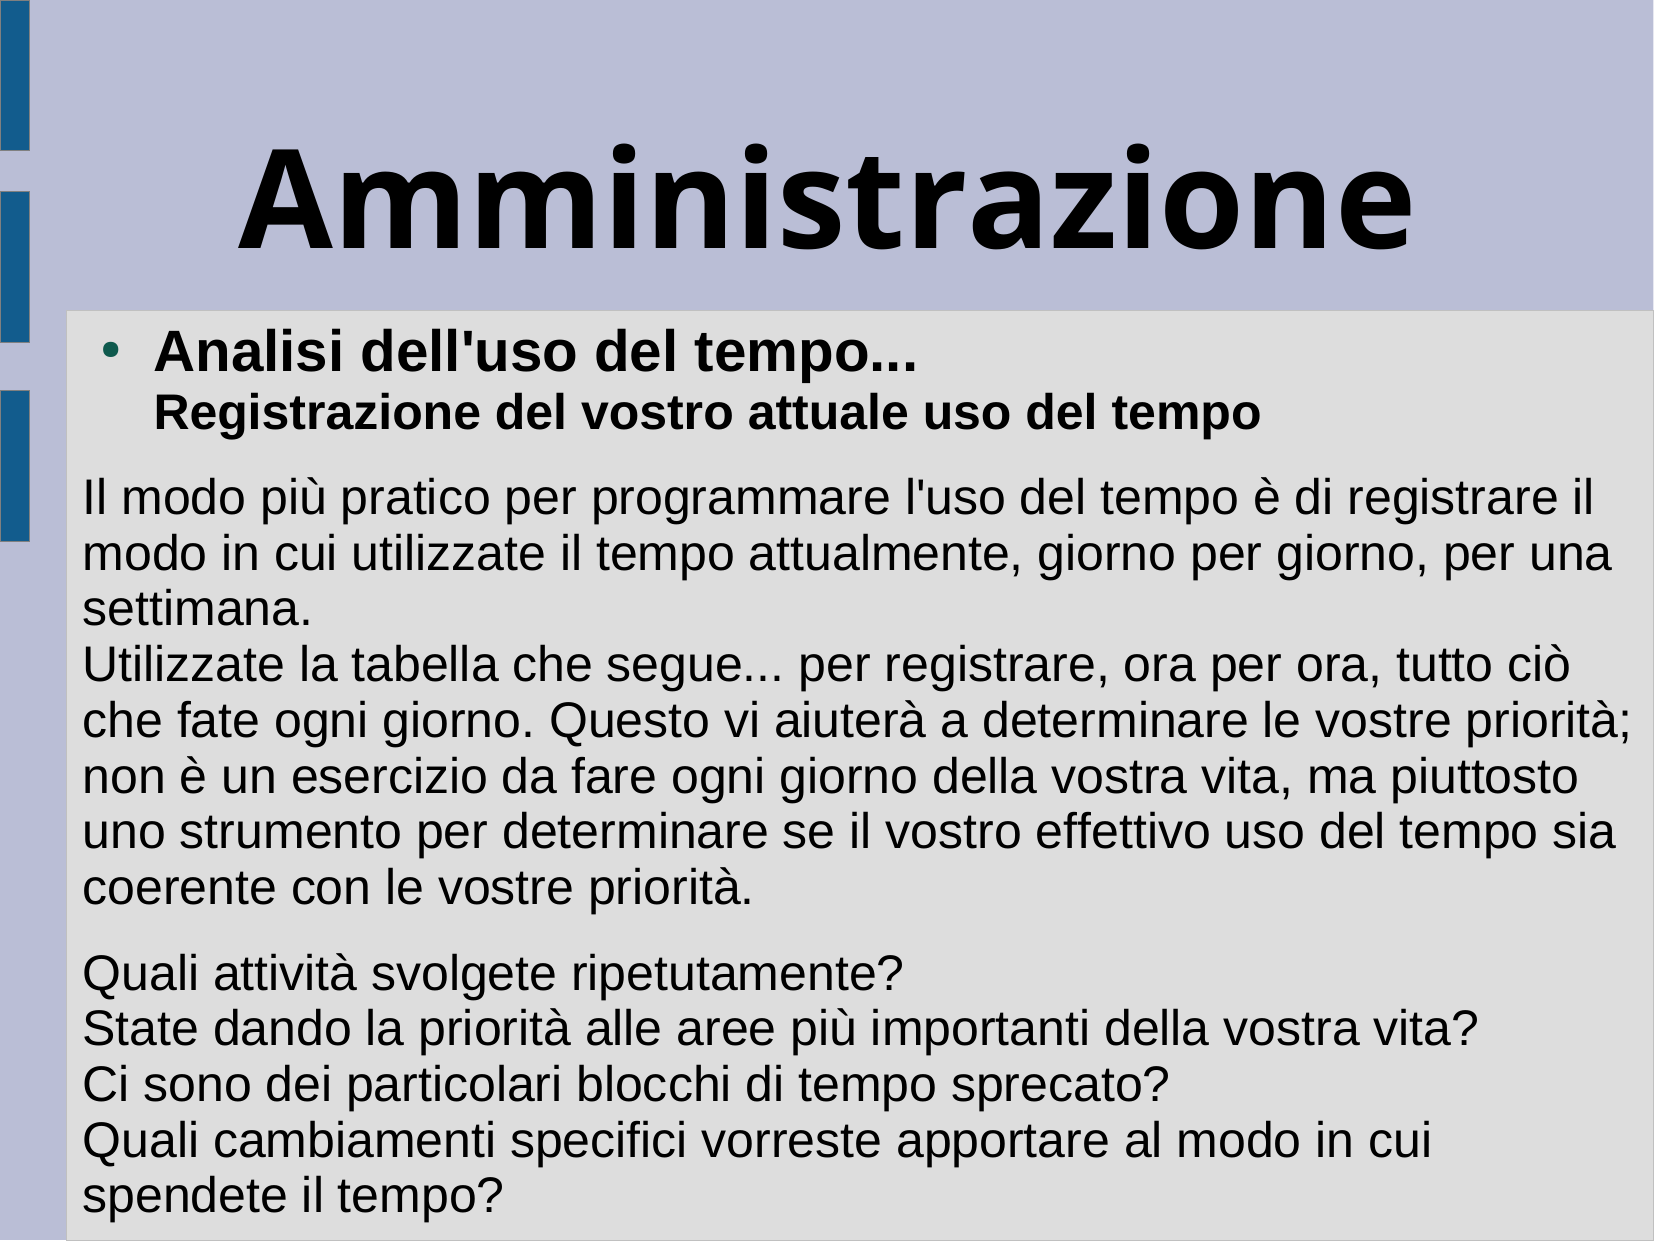

# Amministrazione
Analisi dell'uso del tempo... Registrazione del vostro attuale uso del tempo
Il modo più pratico per programmare l'uso del tempo è di registrare il modo in cui utilizzate il tempo attualmente, giorno per giorno, per una settimana. Utilizzate la tabella che segue... per registrare, ora per ora, tutto ciò che fate ogni giorno. Questo vi aiuterà a determinare le vostre priorità; non è un esercizio da fare ogni giorno della vostra vita, ma piuttosto uno strumento per determinare se il vostro effettivo uso del tempo sia coerente con le vostre priorità.
Quali attività svolgete ripetutamente? State dando la priorità alle aree più importanti della vostra vita? Ci sono dei particolari blocchi di tempo sprecato? Quali cambiamenti specifici vorreste apportare al modo in cui spendete il tempo?